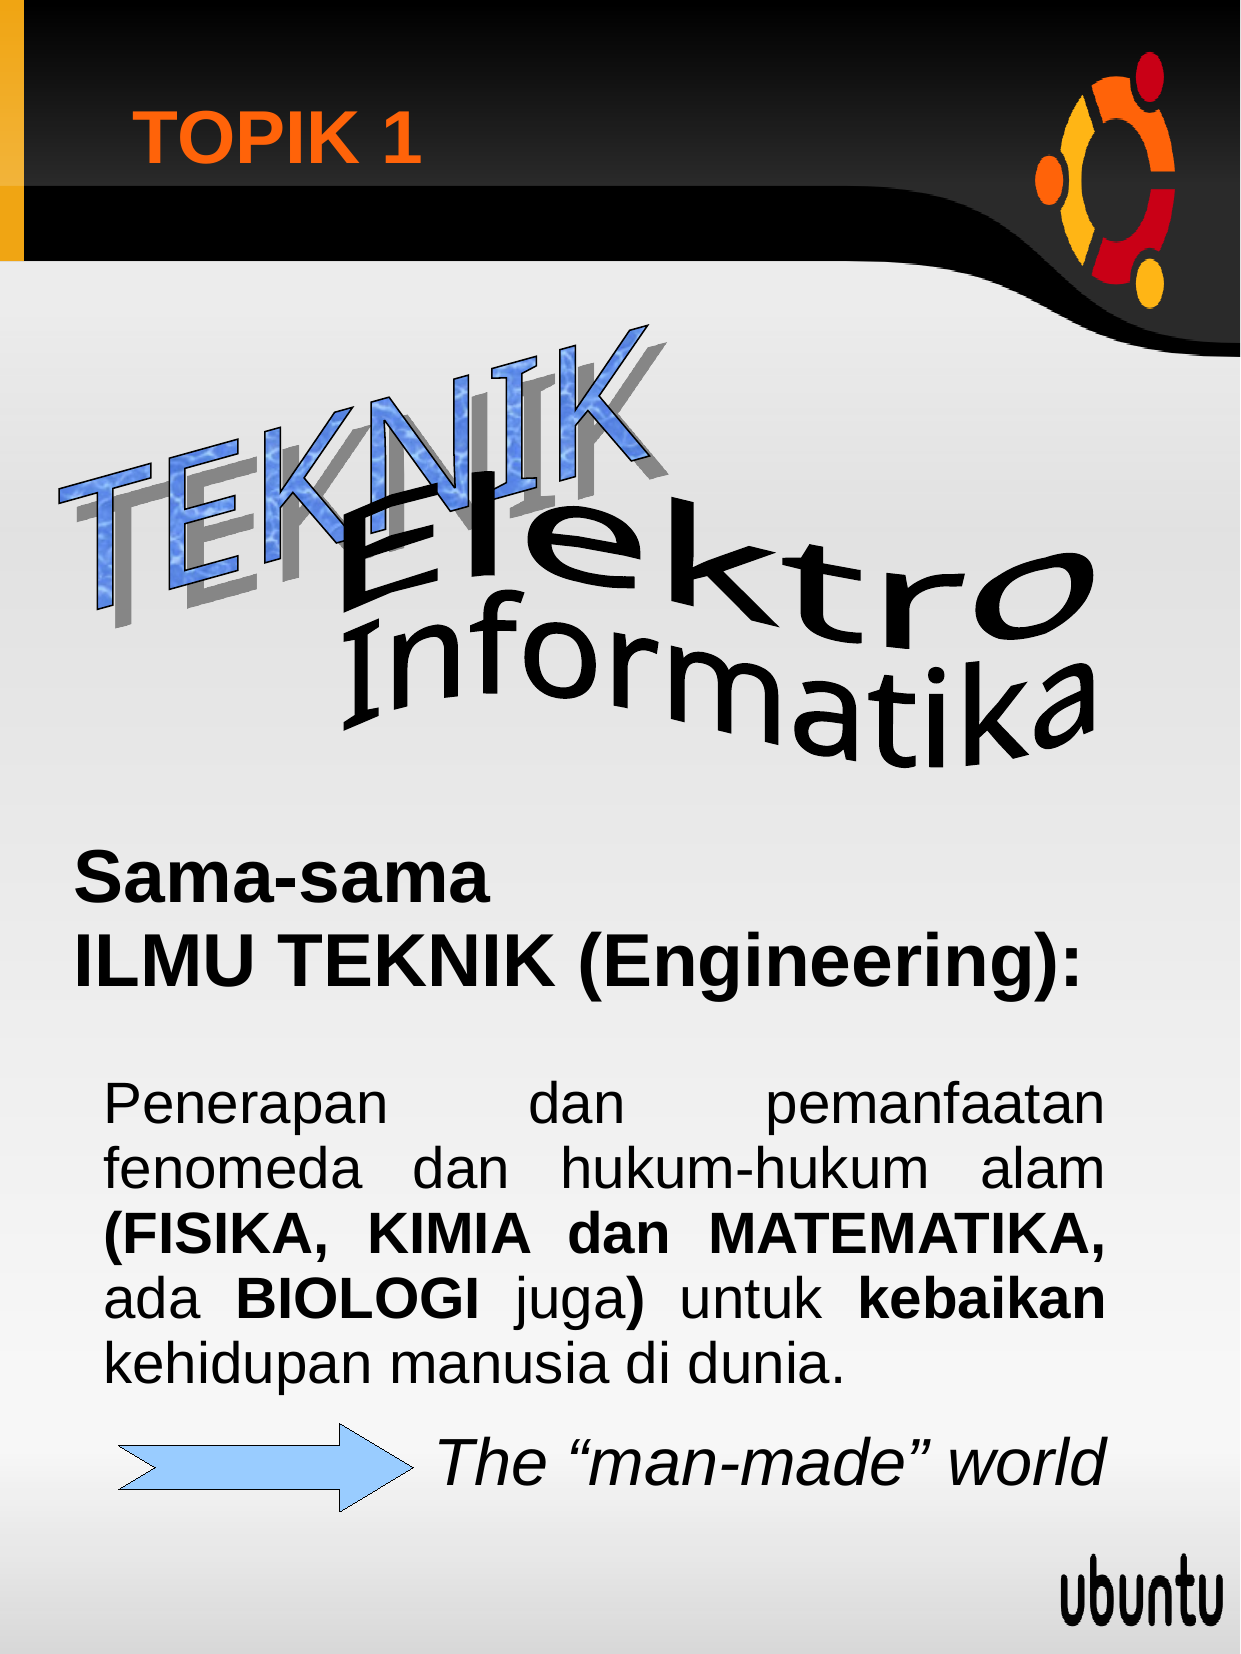

TOPIK 1
TEKNIK
Elektro
Informatika
Sama-sama
ILMU TEKNIK (Engineering):
Penerapan dan pemanfaatan fenomeda dan hukum-hukum alam (FISIKA, KIMIA dan MATEMATIKA, ada BIOLOGI juga) untuk kebaikan kehidupan manusia di dunia.
The “man-made” world